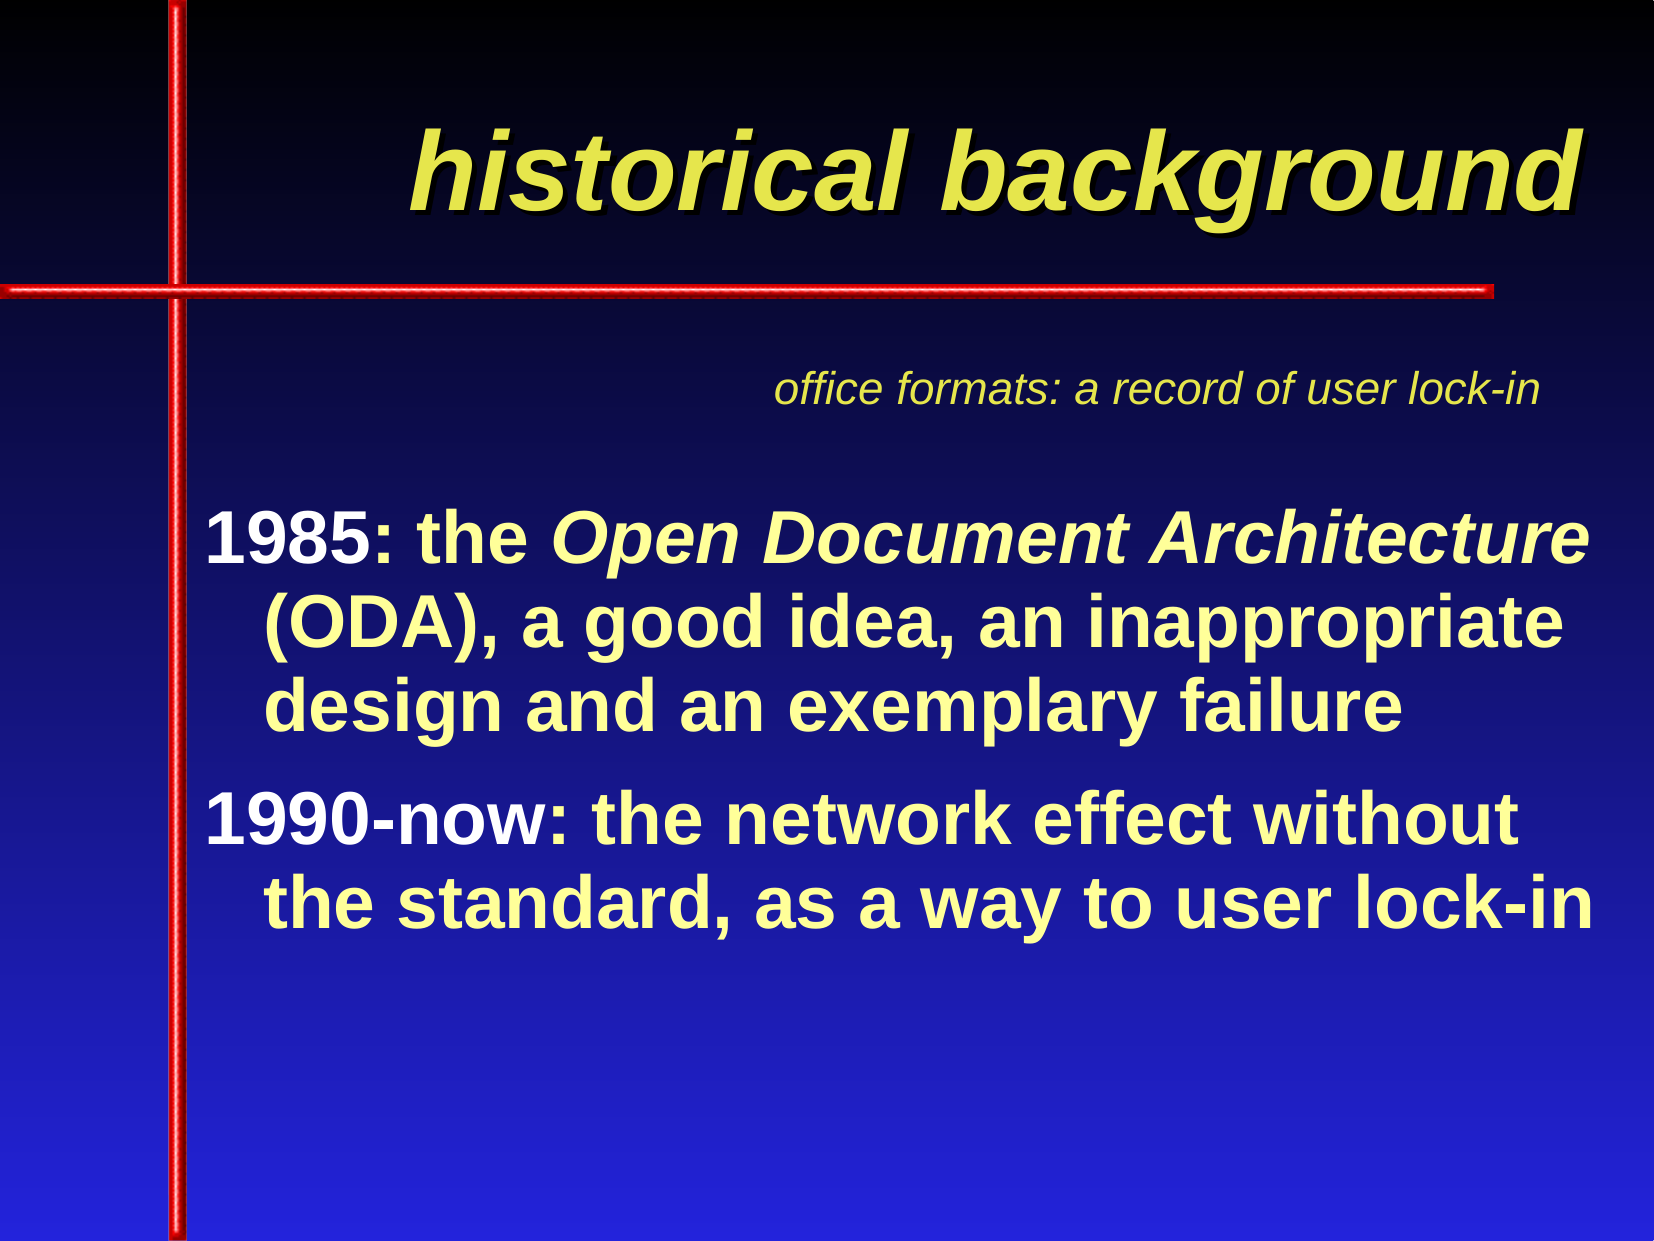

# historical background
office formats: a record of user lock-in
1985: the Open Document Architecture (ODA), a good idea, an inappropriate design and an exemplary failure
1990-now: the network effect without the standard, as a way to user lock-in